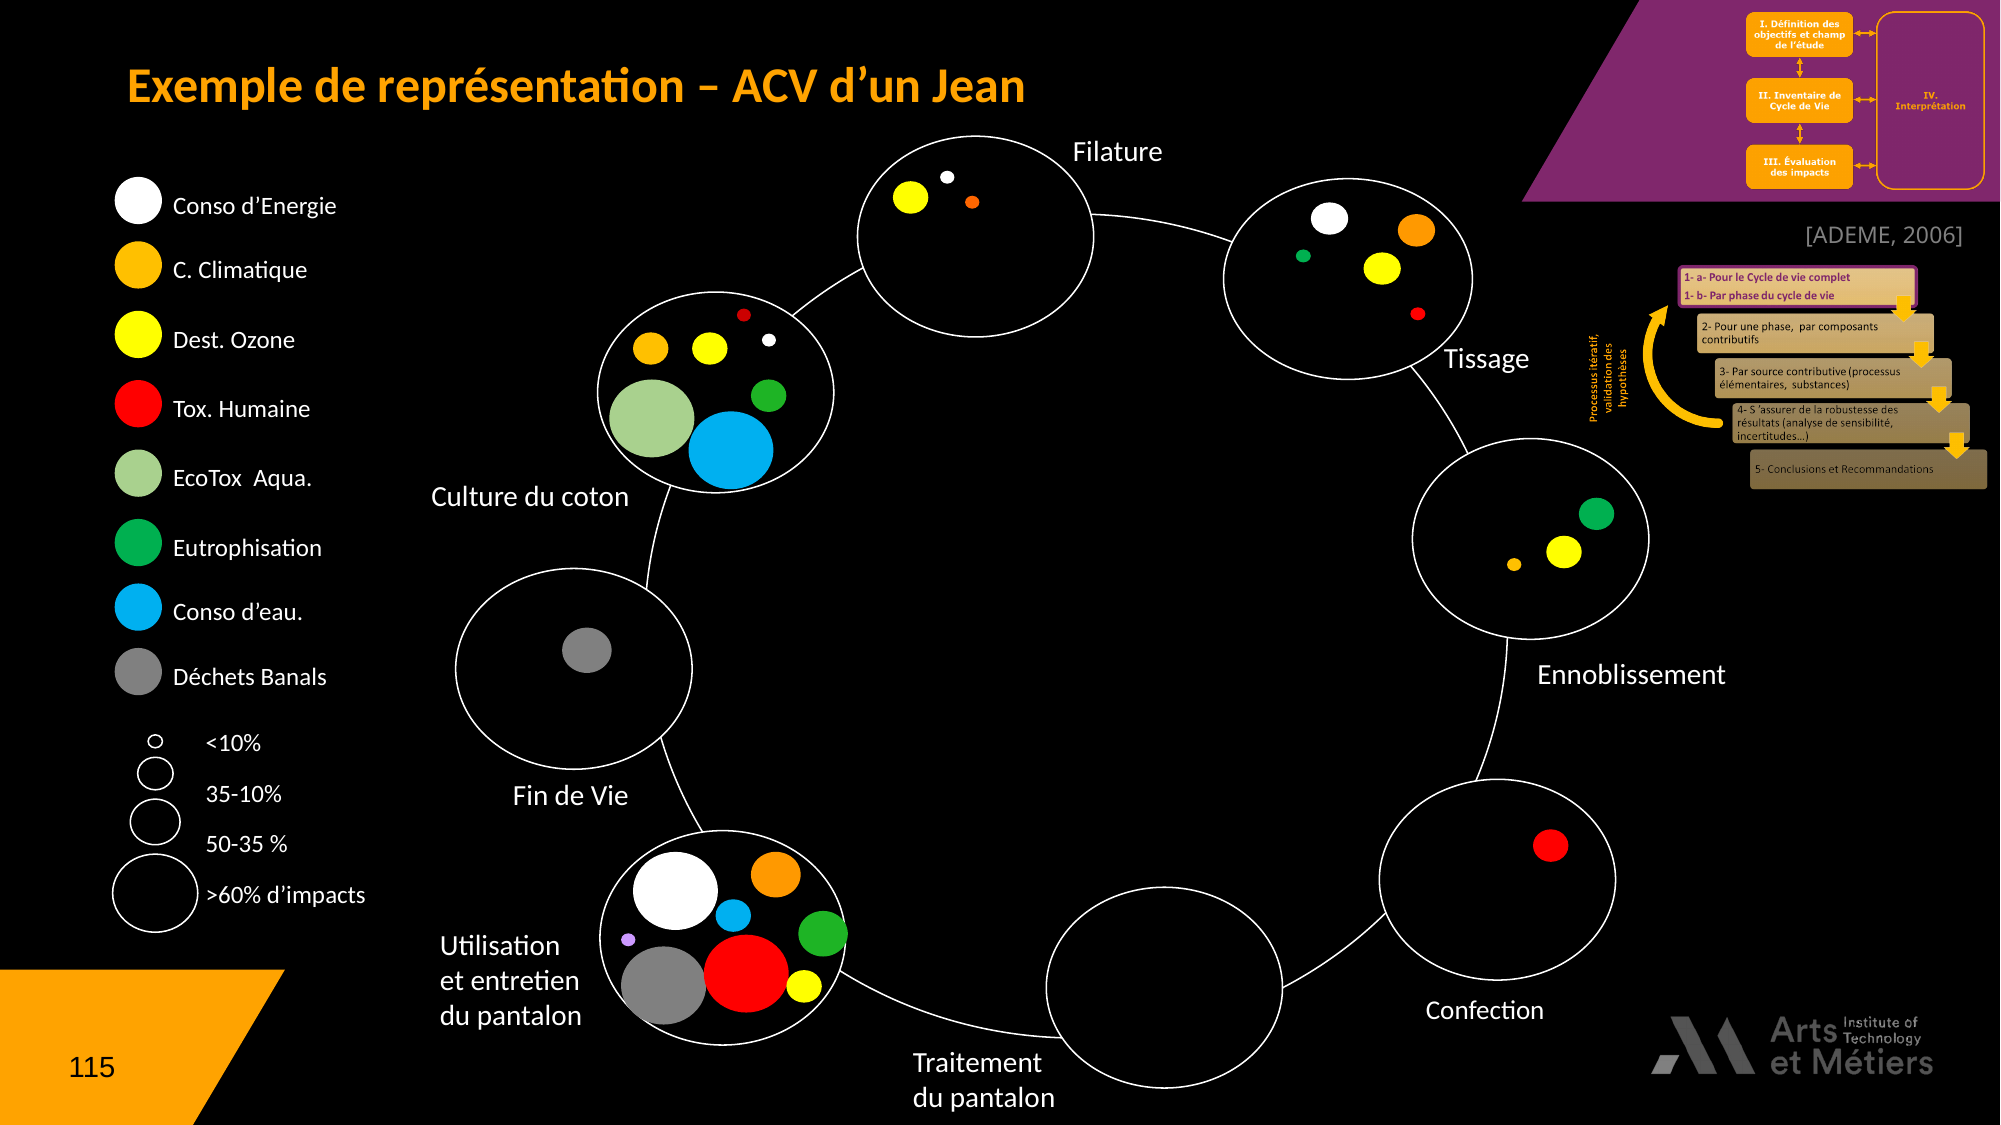

# Exemple de représentation – ACV d’un Jean
Filature
Conso d’Energie
C. Climatique
Dest. Ozone
Tox. Humaine
EcoTox Aqua.
Eutrophisation
Conso d’eau.
Déchets Banals
Tissage
[ADEME, 2006]
Culture du coton
Ennoblissement
Fin de Vie
<10%
35-10%
50-35 %
>60% d’impacts
Confection
Utilisation
et entretien
du pantalon
Traitement
du pantalon